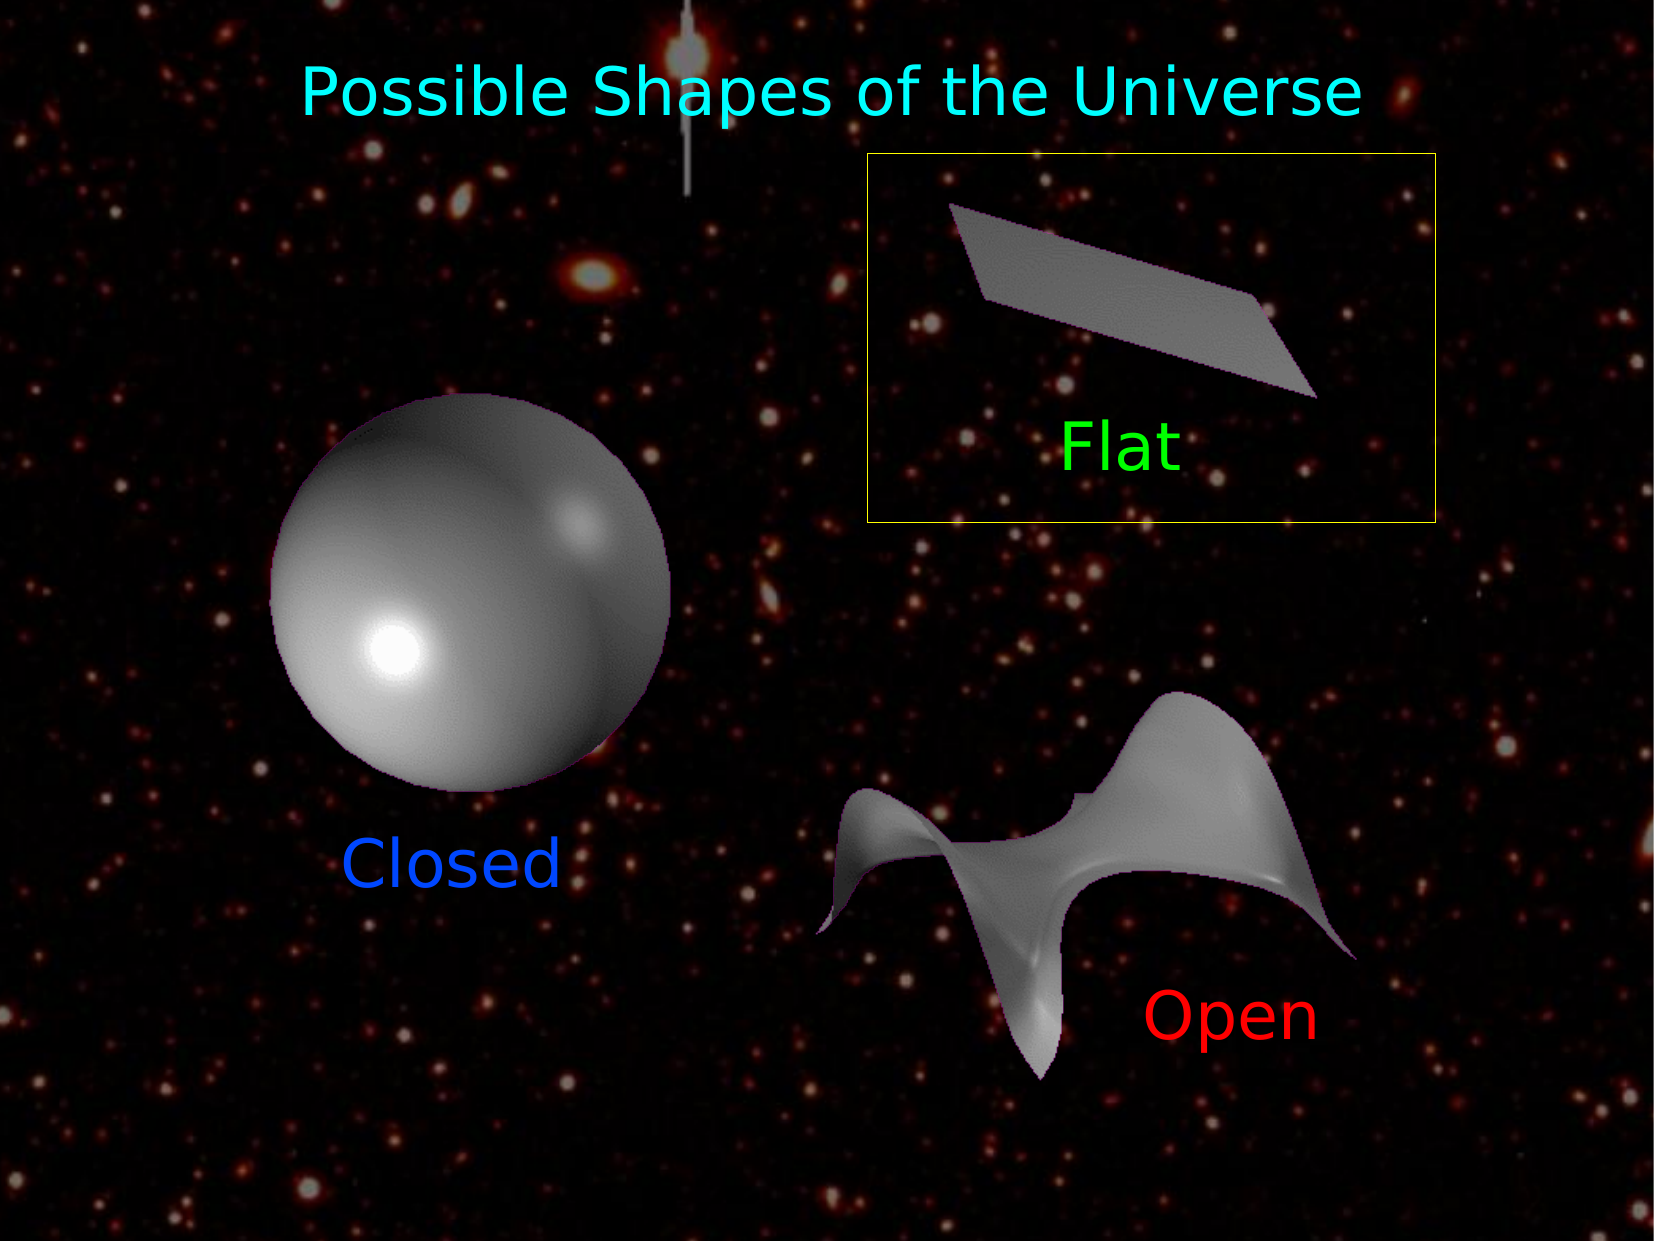

Possible Shapes of the Universe
Flat
Closed
Open